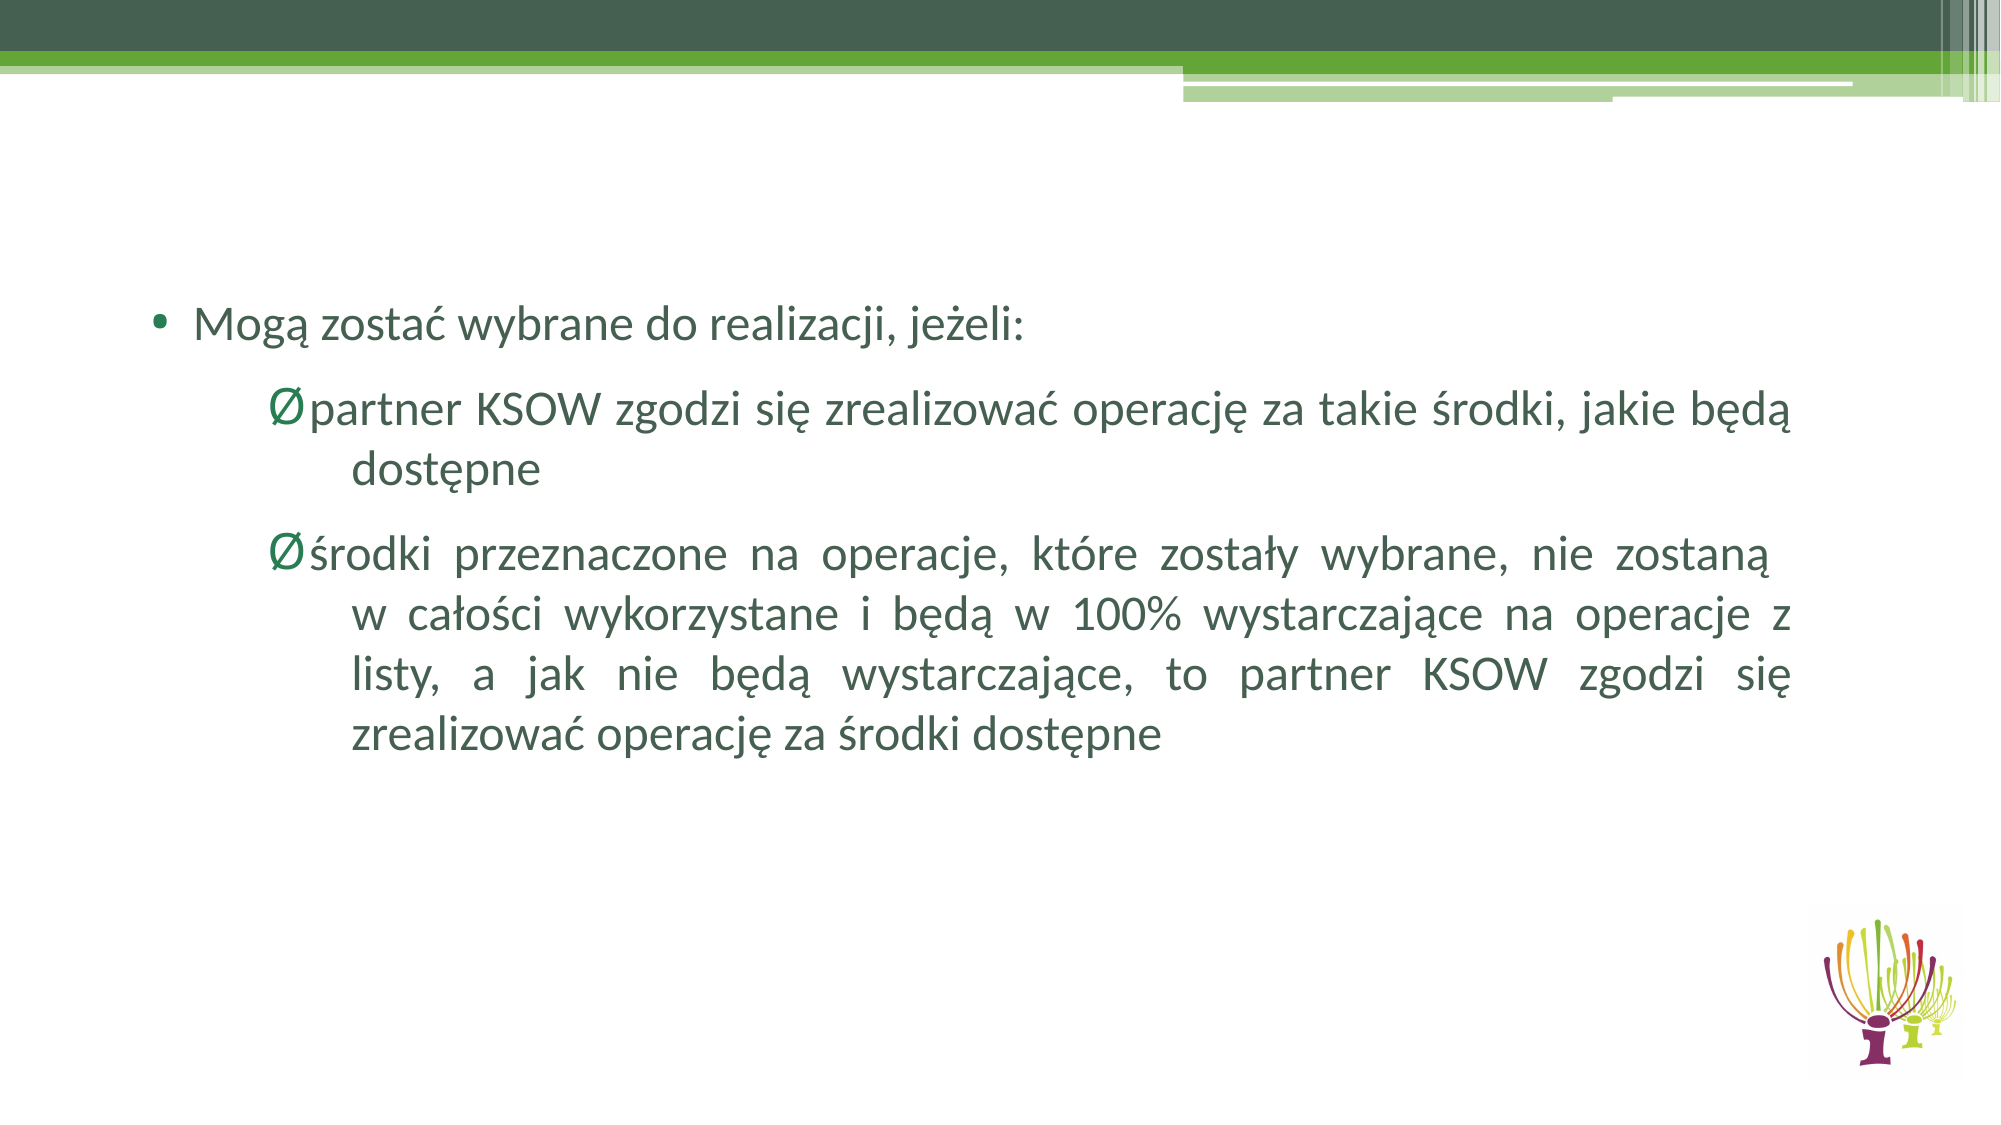

# Mogą zostać wybrane do realizacji, jeżeli:
partner KSOW zgodzi się zrealizować operację za takie środki, jakie będą dostępne
środki przeznaczone na operacje, które zostały wybrane, nie zostaną
w całości wykorzystane i będą w 100% wystarczające na operacje z listy, a jak nie będą wystarczające, to partner KSOW zgodzi się zrealizować operację za środki dostępne